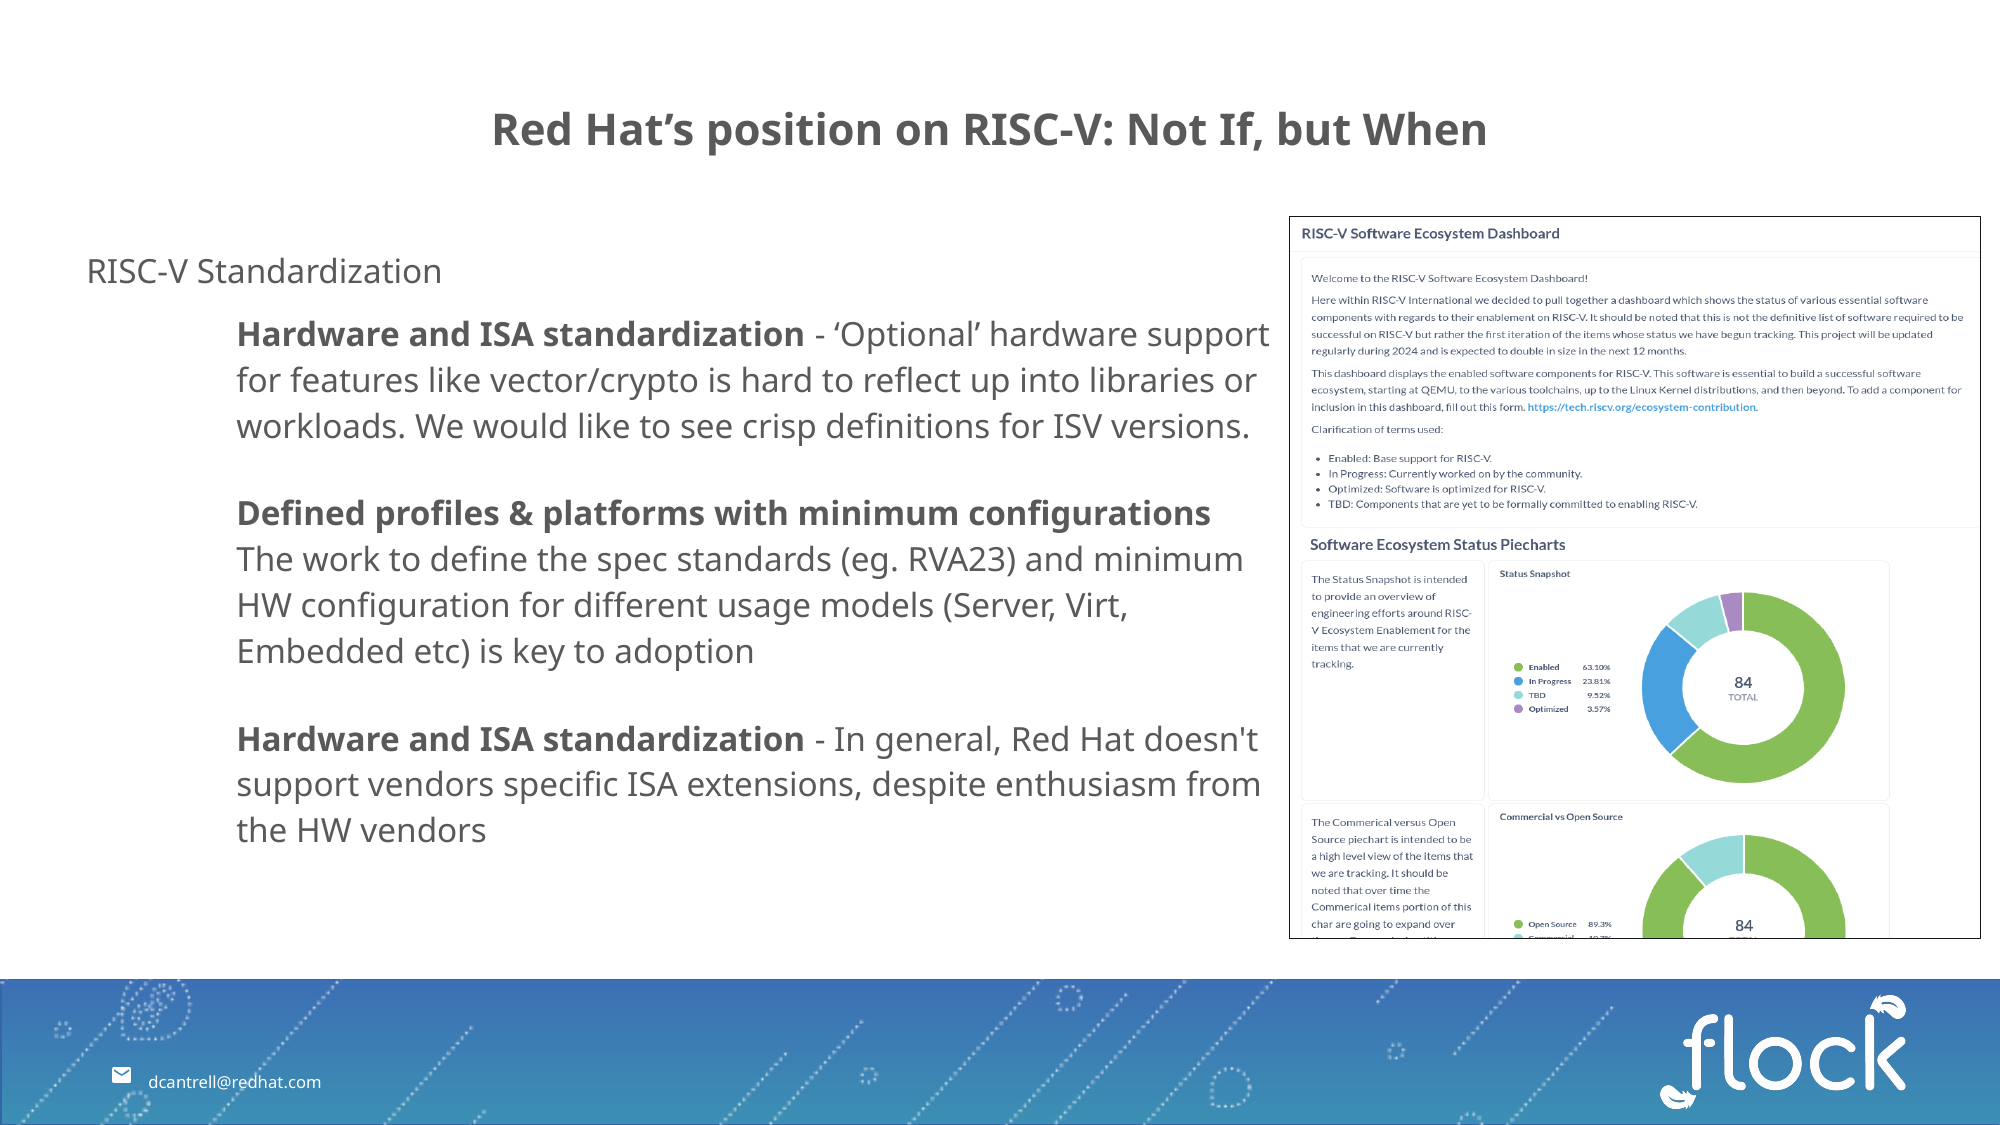

Red Hat’s position on RISC-V: Not If, but When
RISC-V Standardization
Hardware and ISA standardization - ‘Optional’ hardware support for features like vector/crypto is hard to reflect up into libraries or workloads. We would like to see crisp definitions for ISV versions.
Defined profiles & platforms with minimum configurations
The work to define the spec standards (eg. RVA23) and minimum HW configuration for different usage models (Server, Virt, Embedded etc) is key to adoption
Hardware and ISA standardization - In general, Red Hat doesn't support vendors specific ISA extensions, despite enthusiasm from the HW vendors
# dcantrell@redhat.com